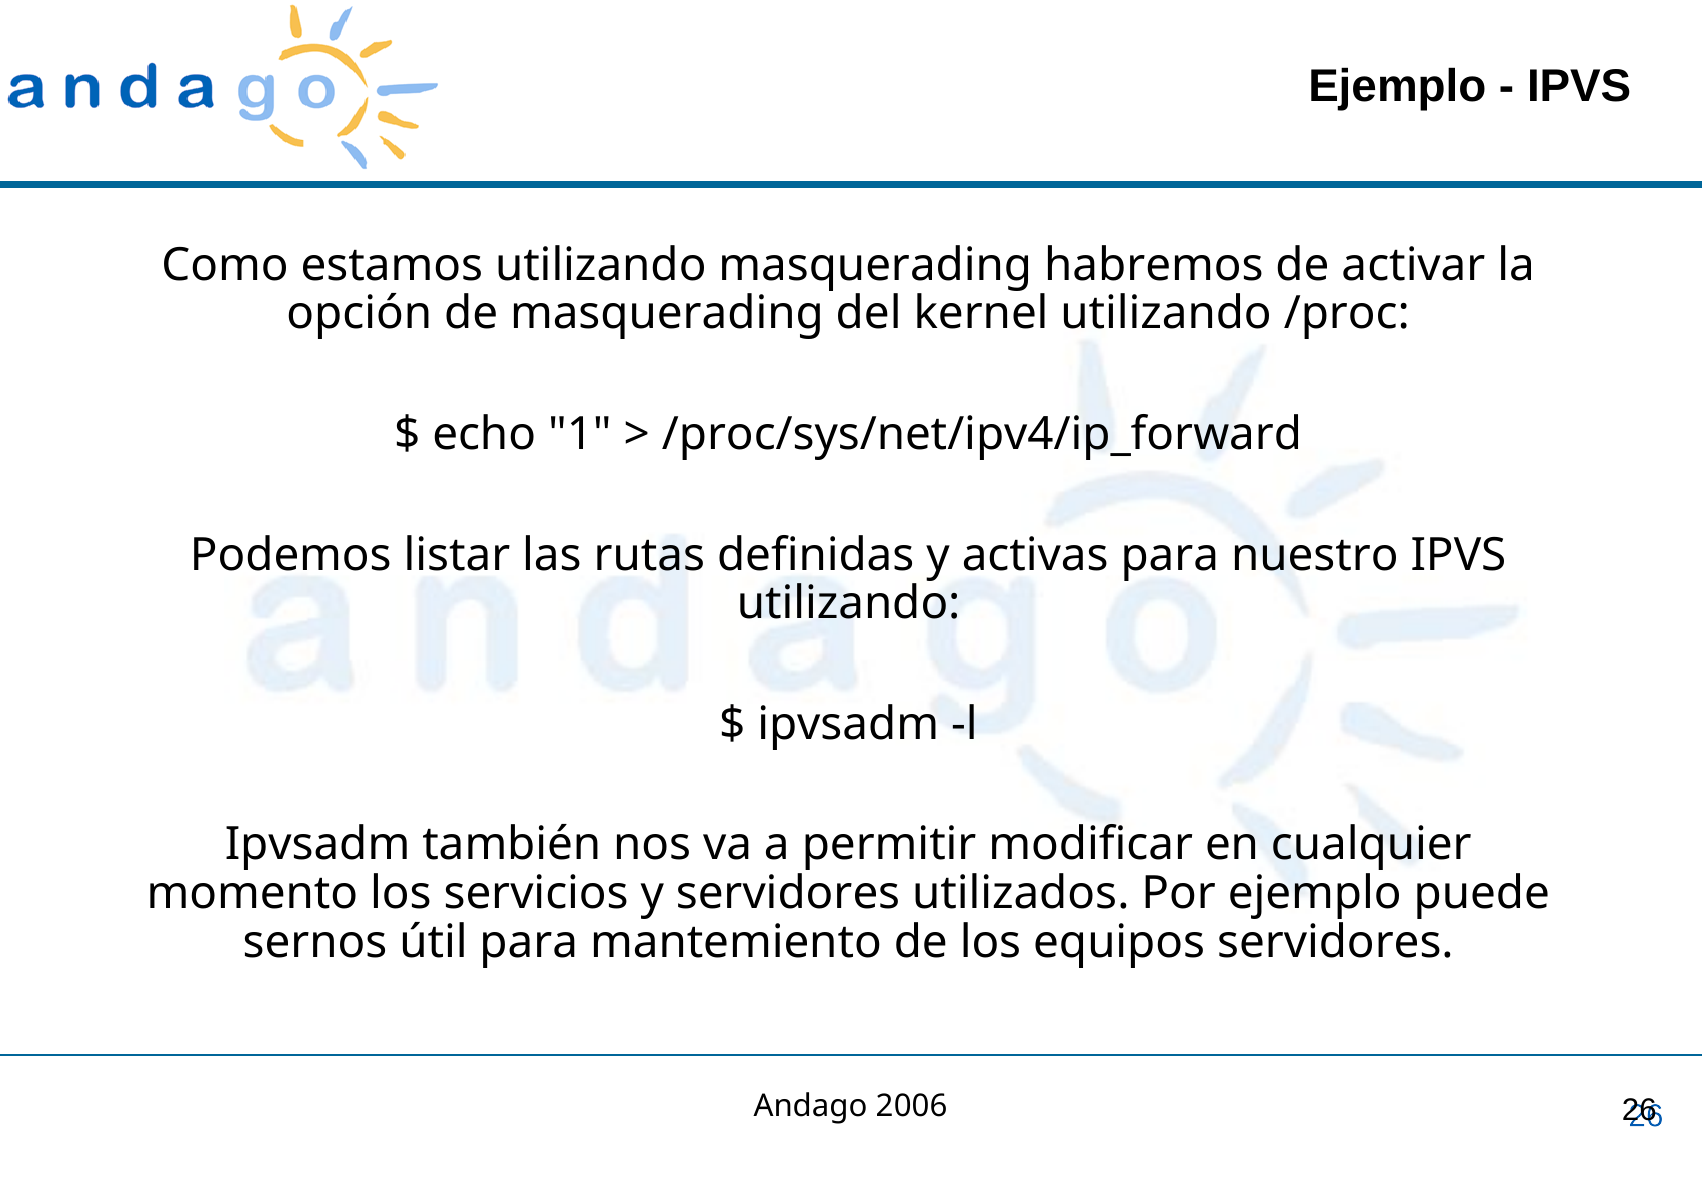

# Ejemplo - IPVS
Como estamos utilizando masquerading habremos de activar la opción de masquerading del kernel utilizando /proc:
$ echo "1" > /proc/sys/net/ipv4/ip_forward
Podemos listar las rutas definidas y activas para nuestro IPVS utilizando:
$ ipvsadm -l
Ipvsadm también nos va a permitir modificar en cualquier momento los servicios y servidores utilizados. Por ejemplo puede sernos útil para mantemiento de los equipos servidores.